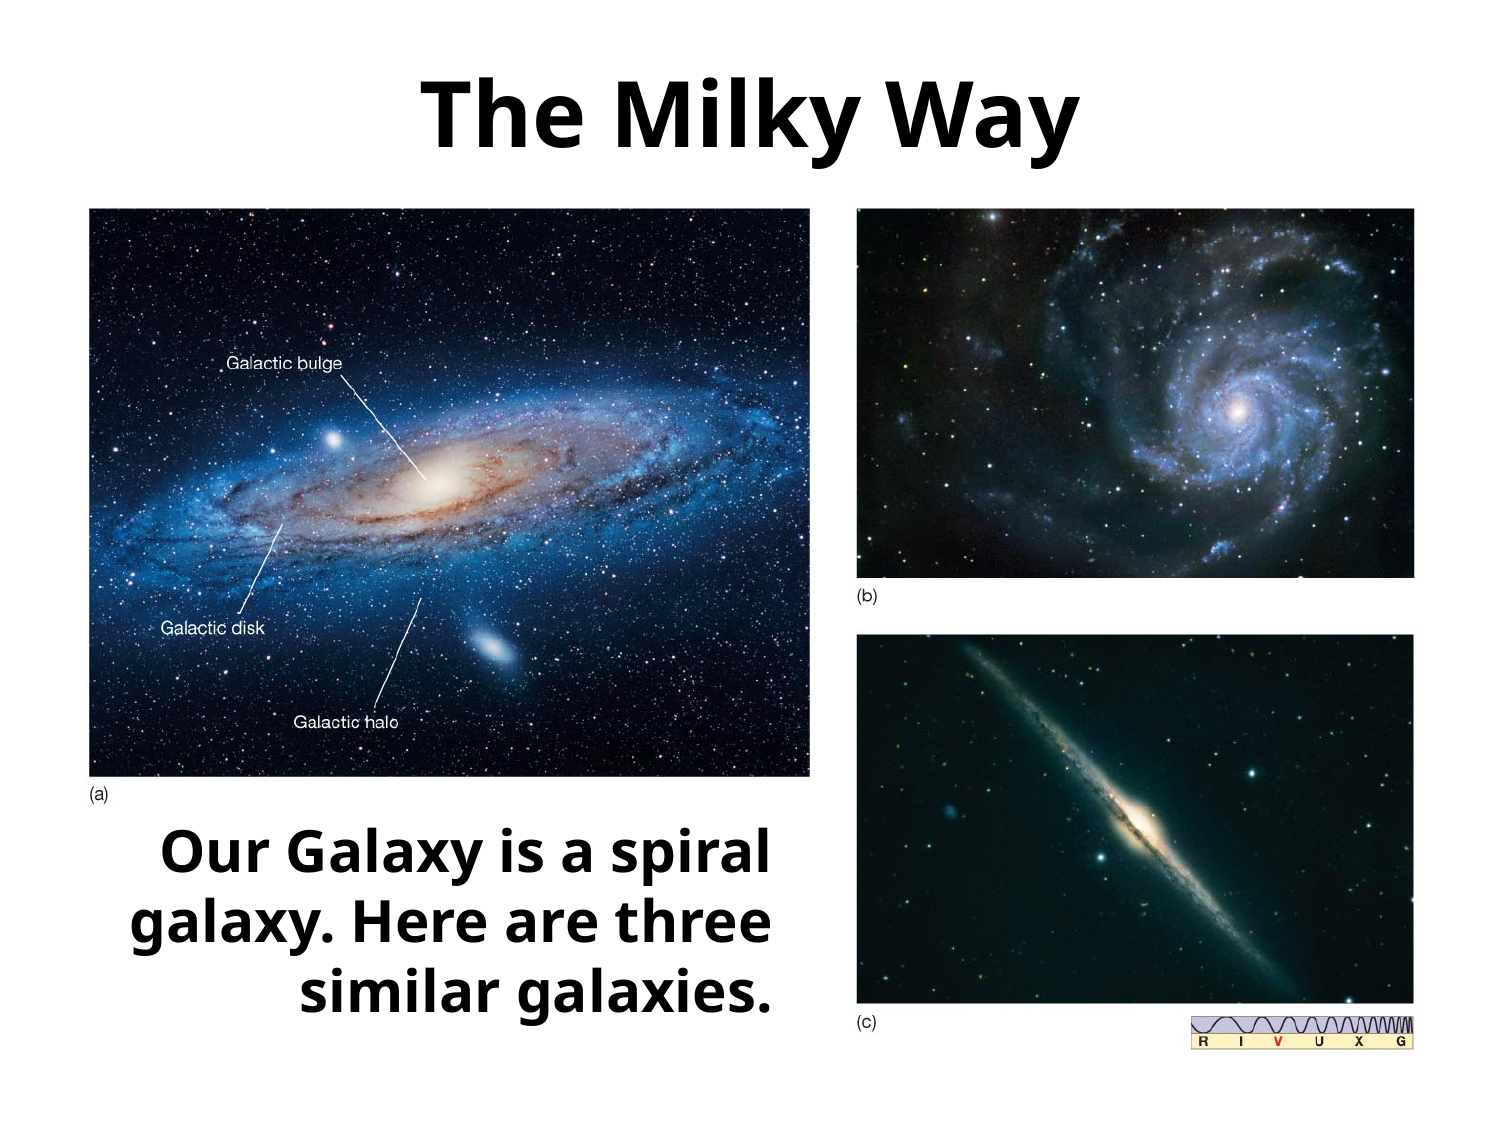

# The Milky Way
Our Galaxy is a spiral galaxy. Here are three similar galaxies.